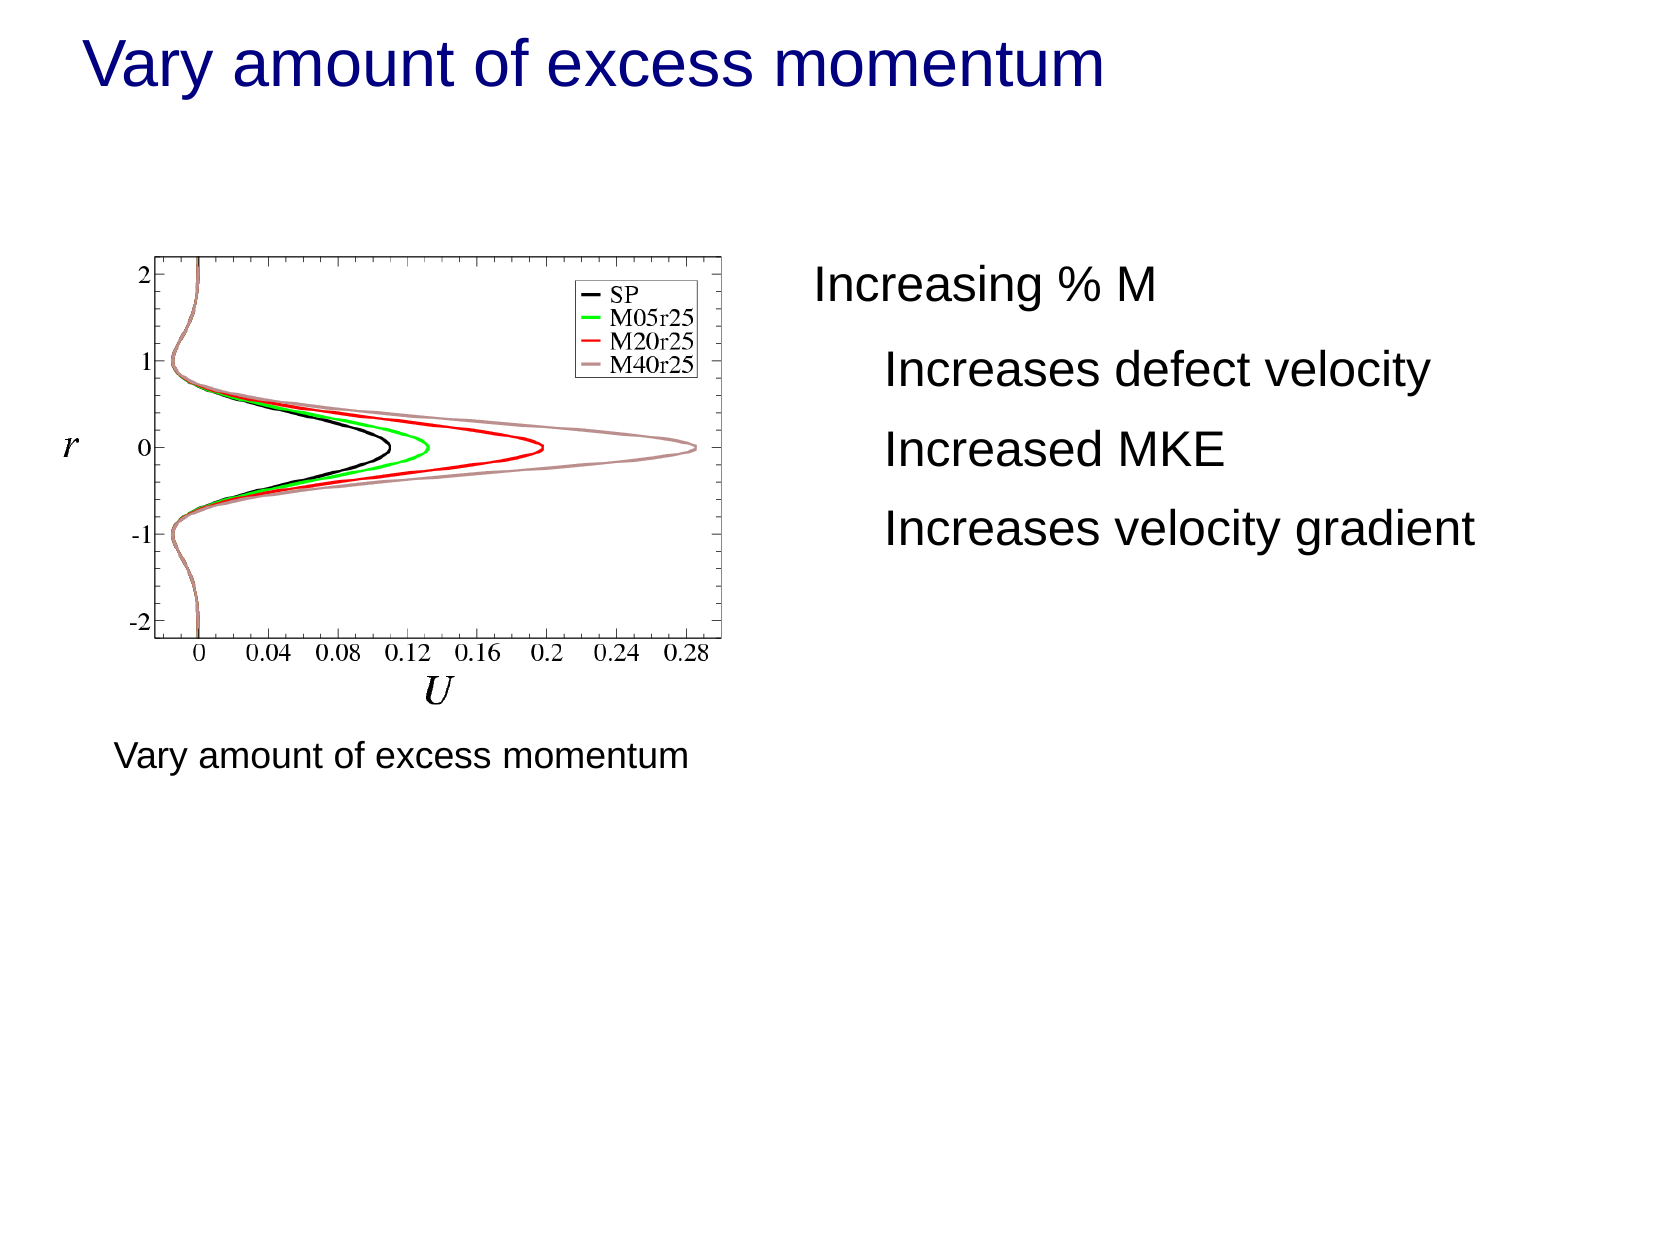

# Vary amount of excess momentum
Increasing % M
Increases defect velocity
Increased MKE
Increases velocity gradient
 Vary amount of excess momentum